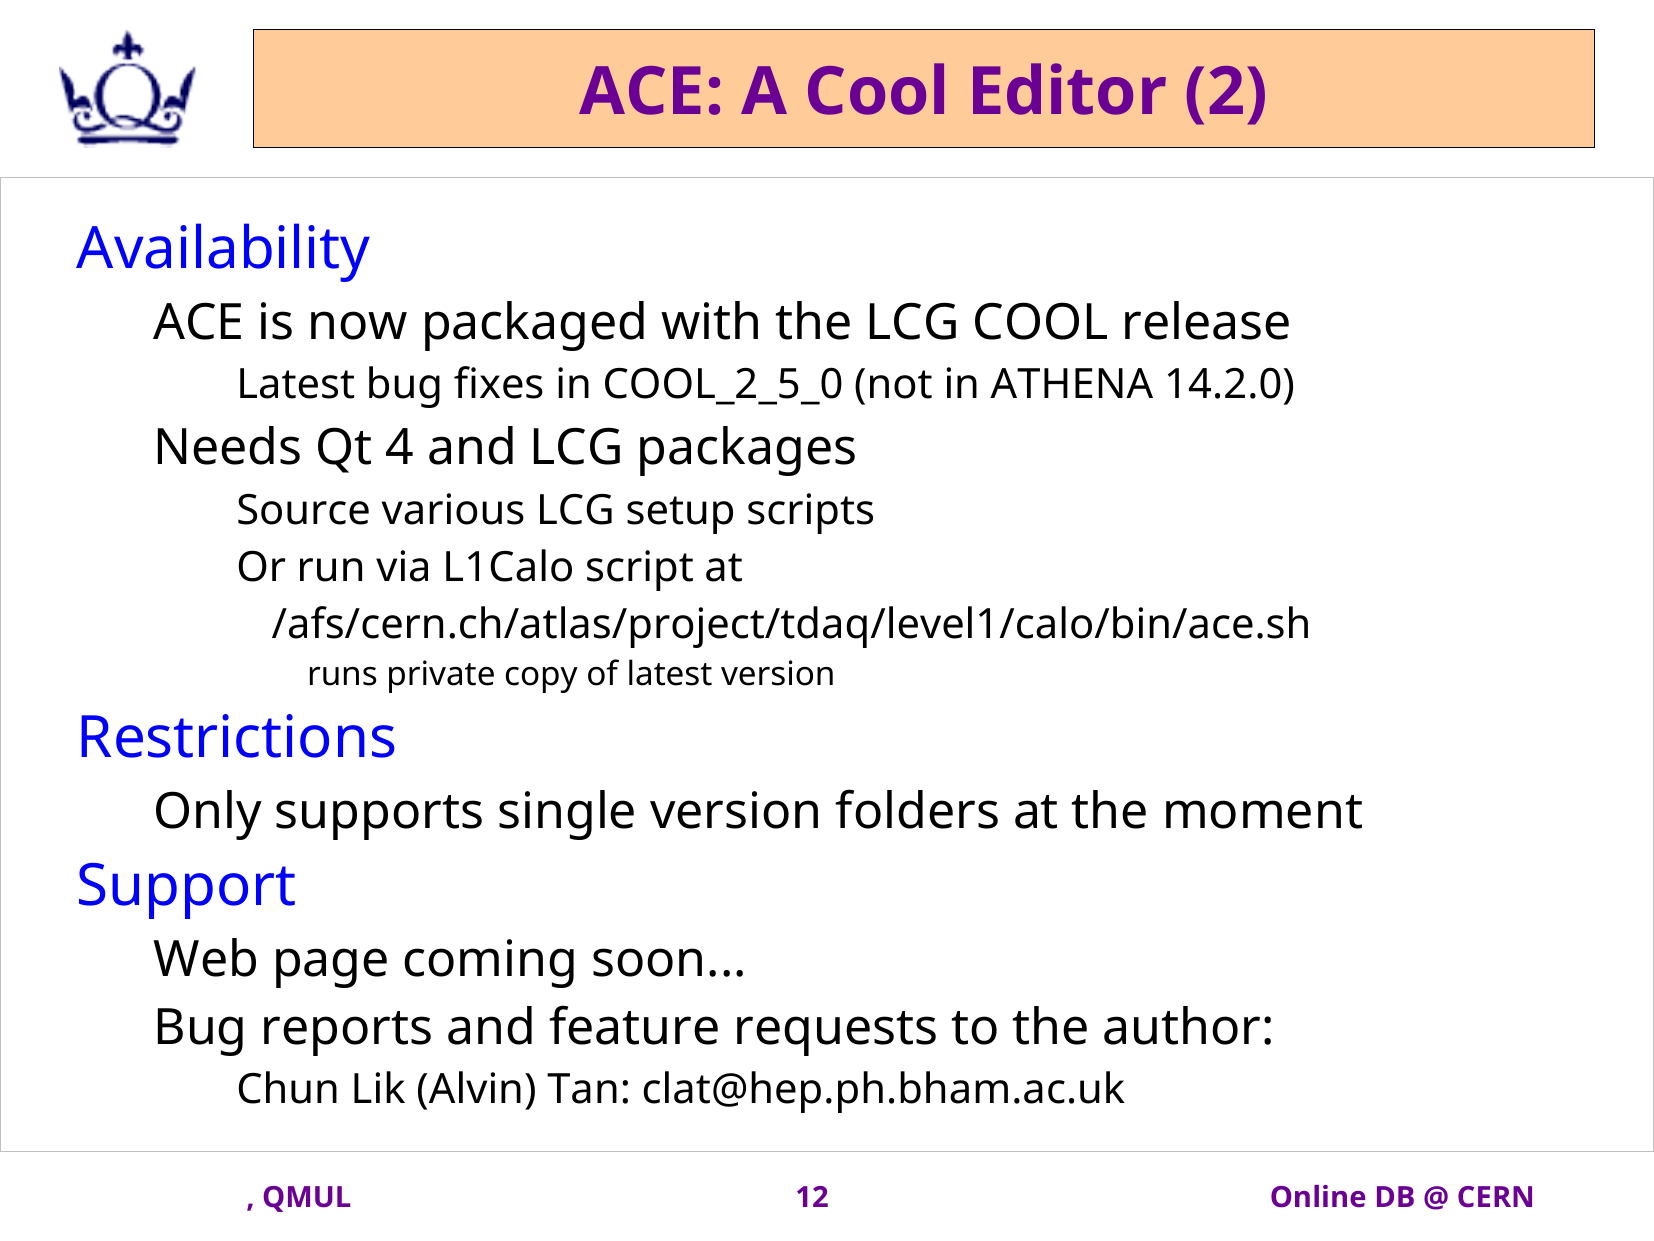

# ACE: A Cool Editor (2)
Availability
ACE is now packaged with the LCG COOL release
Latest bug fixes in COOL_2_5_0 (not in ATHENA 14.2.0)
Needs Qt 4 and LCG packages
Source various LCG setup scripts
Or run via L1Calo script at /afs/cern.ch/atlas/project/tdaq/level1/calo/bin/ace.sh
runs private copy of latest version
Restrictions
Only supports single version folders at the moment
Support
Web page coming soon...
Bug reports and feature requests to the author:
Chun Lik (Alvin) Tan: clat@hep.ph.bham.ac.uk